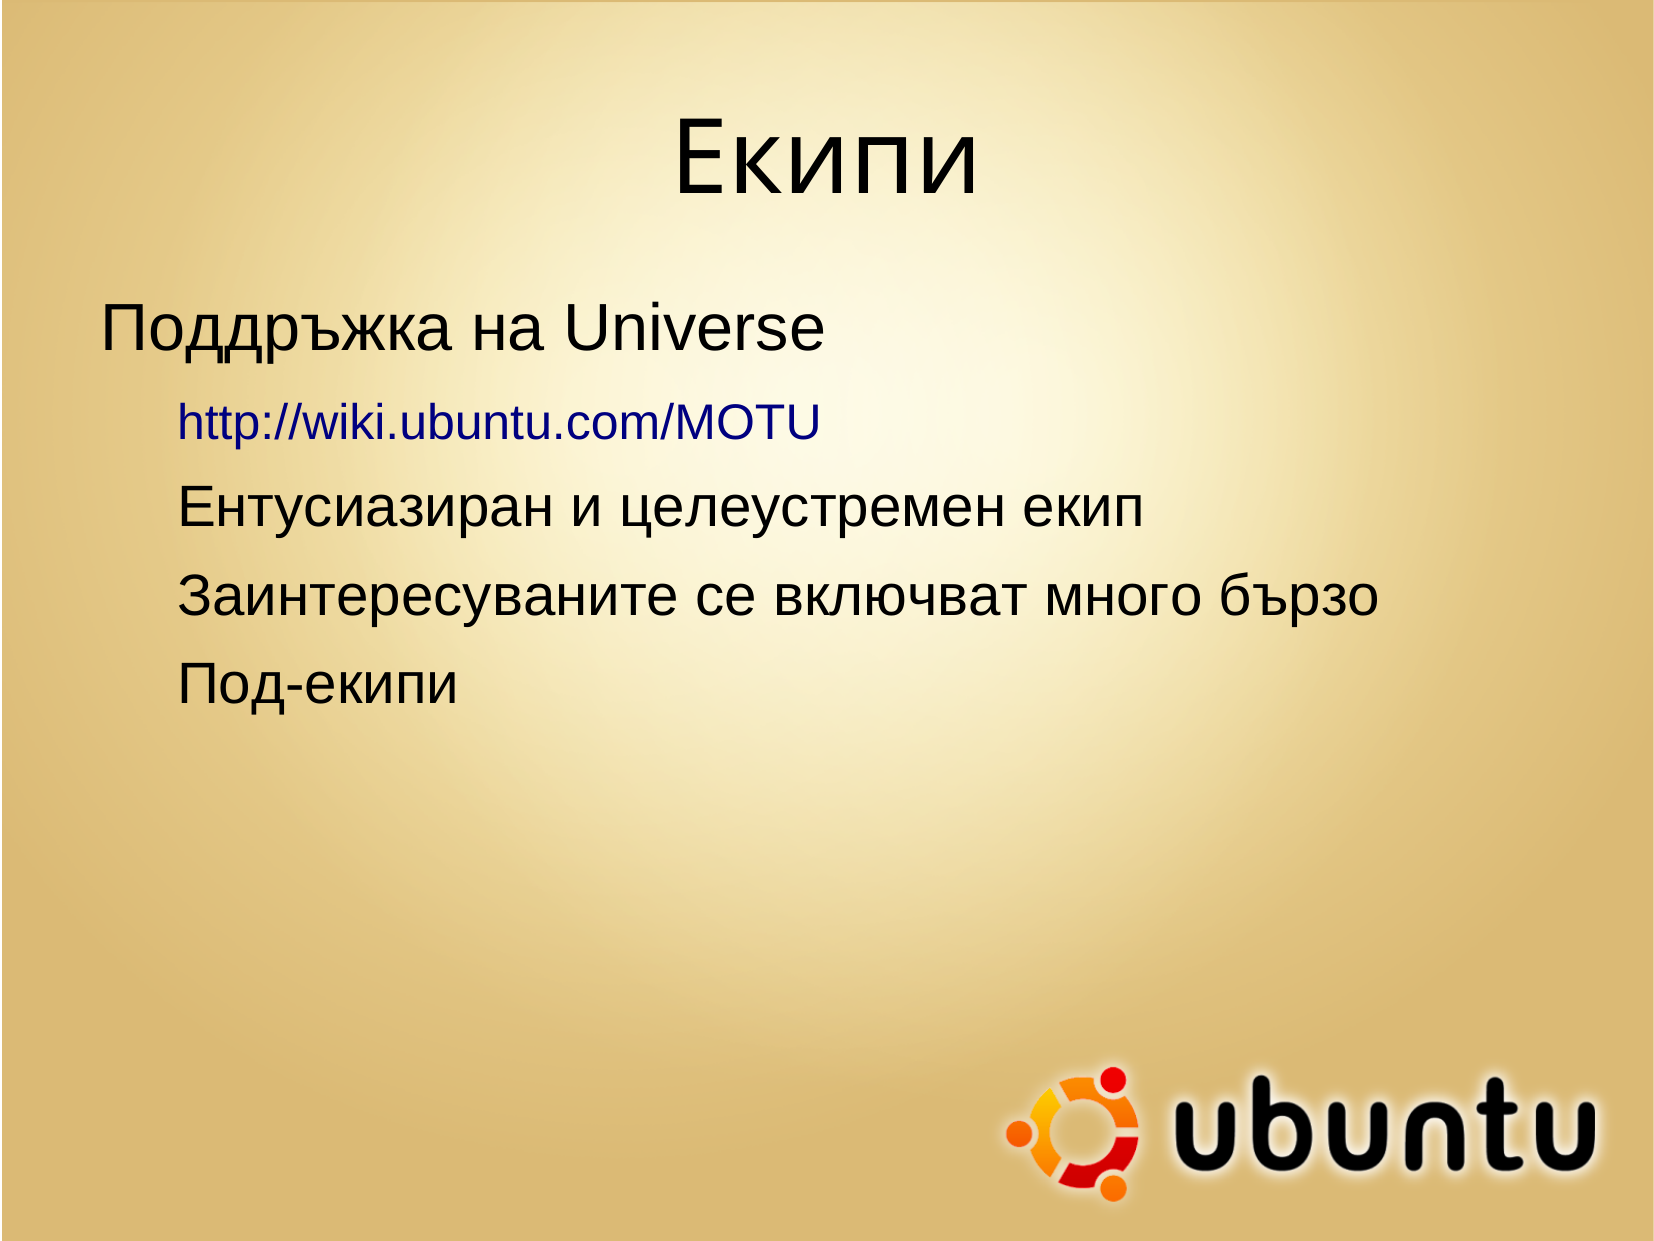

# Екипи
Поддръжка на Universe
http://wiki.ubuntu.com/MOTU
Ентусиазиран и целеустремен екип
Заинтересуваните се включват много бързо
Под-екипи